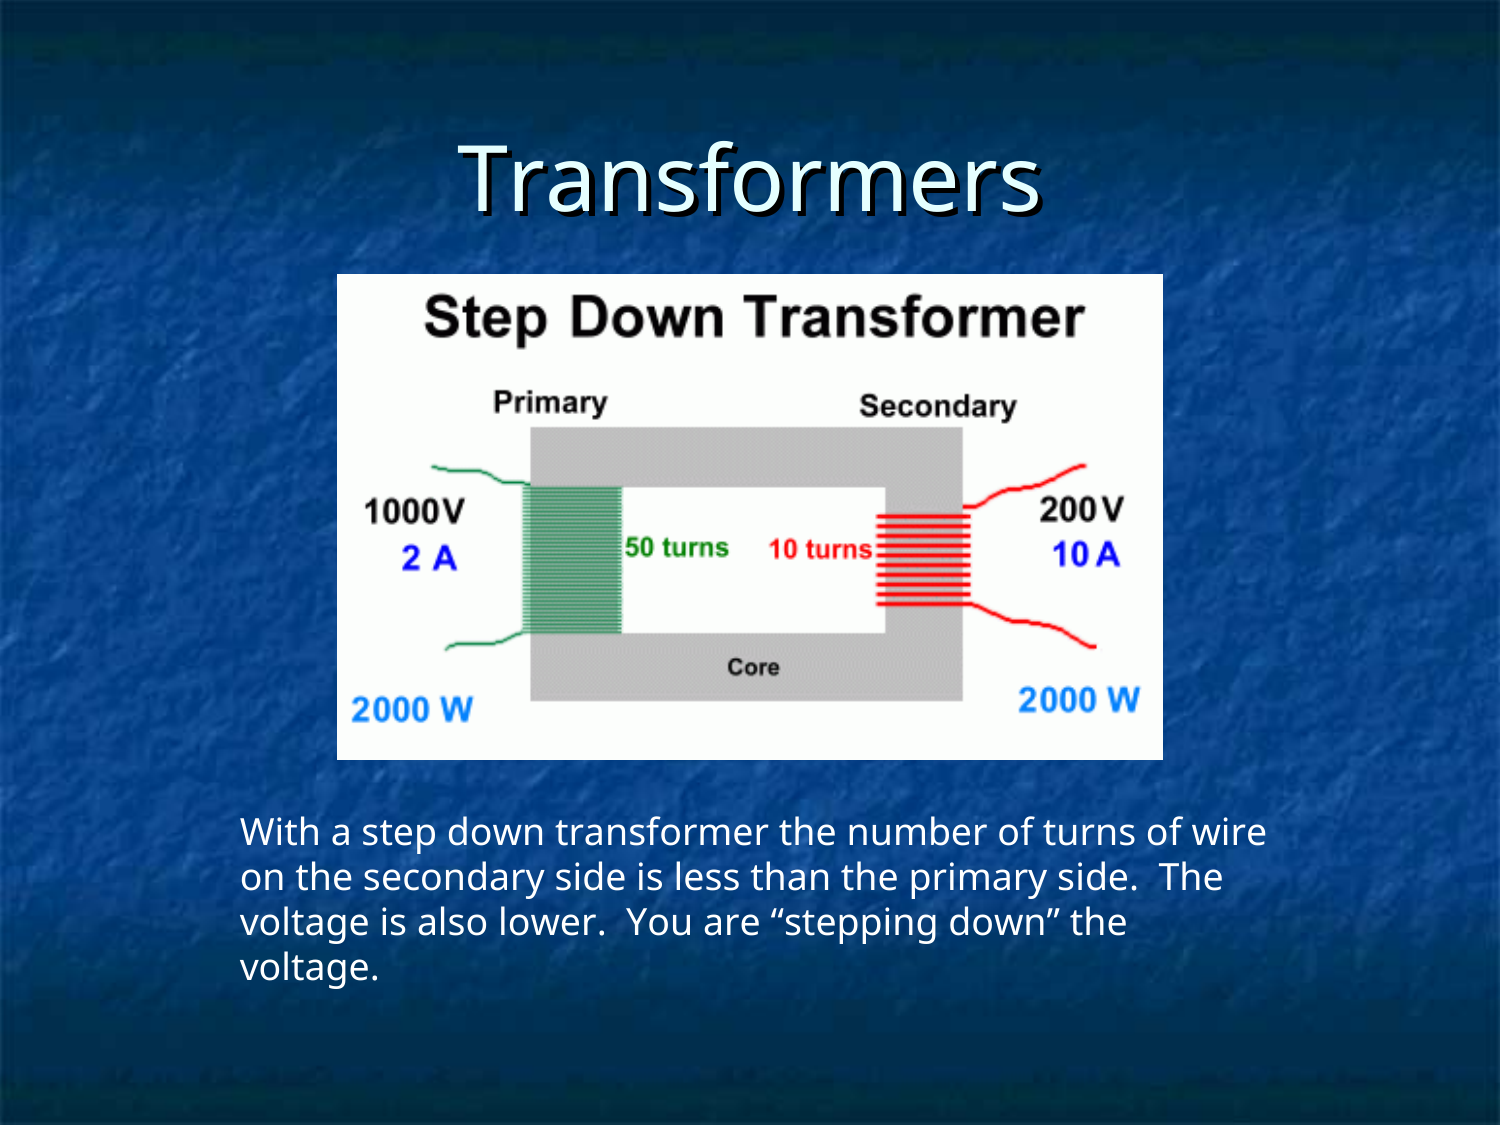

# Transformers
With a step down transformer the number of turns of wire on the secondary side is less than the primary side. The voltage is also lower. You are “stepping down” the voltage.